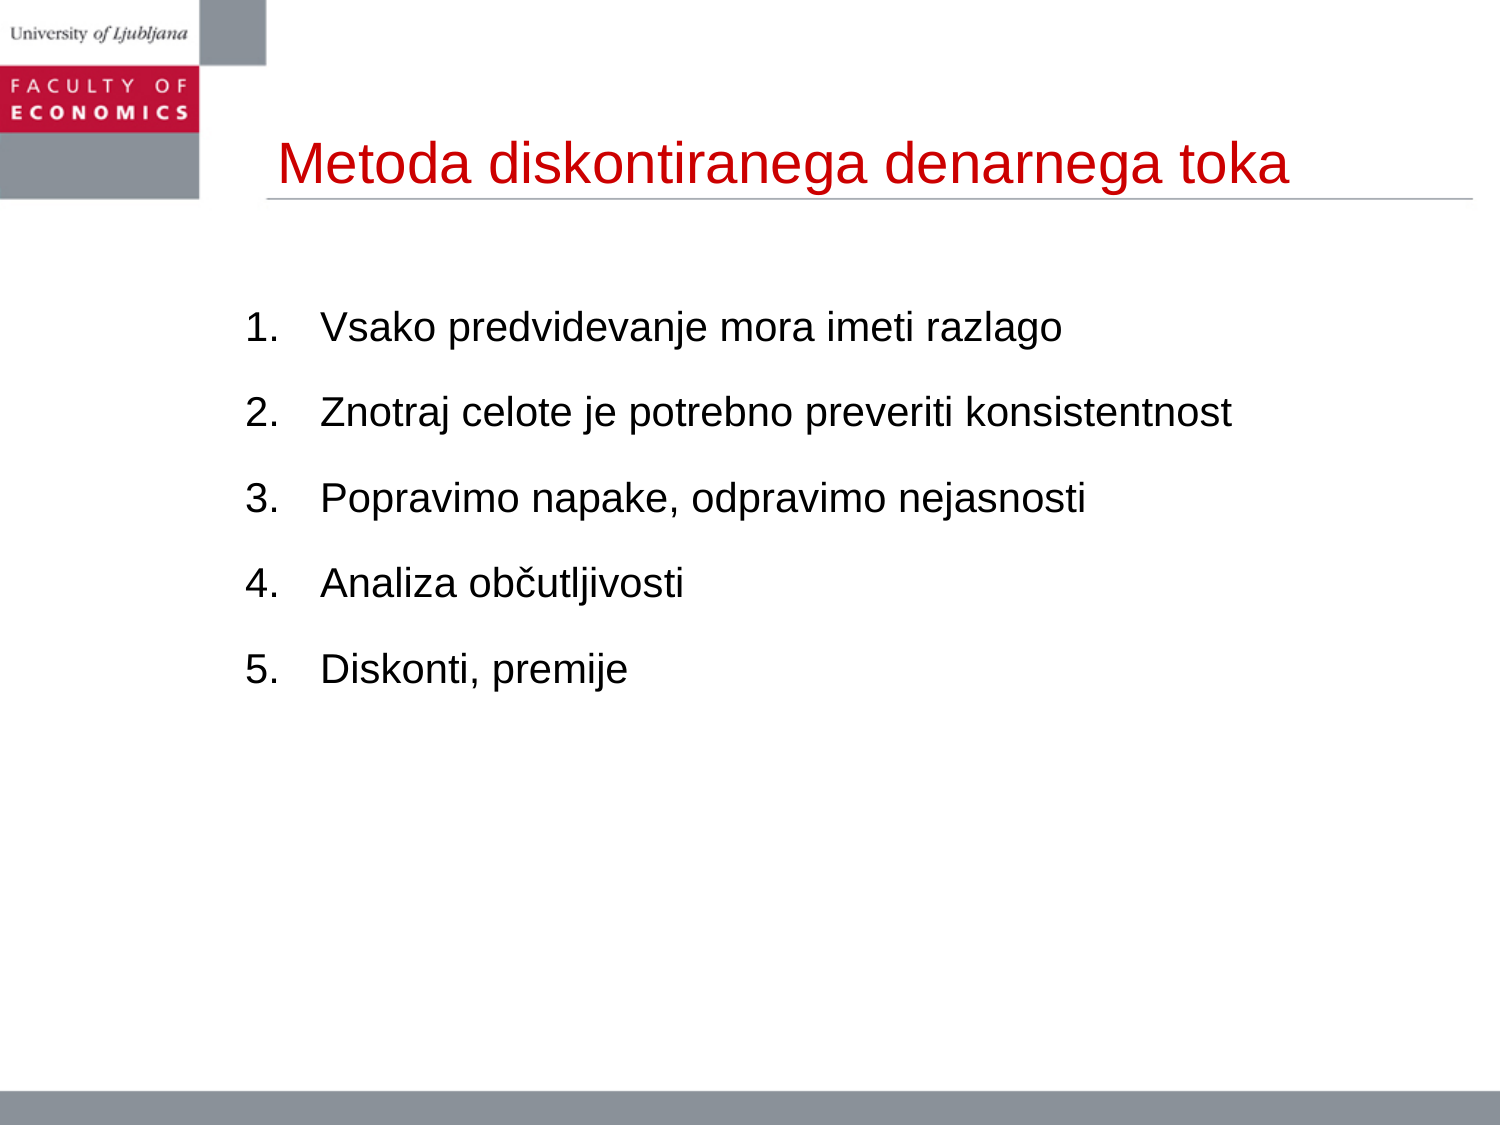

# Metoda diskontiranega denarnega toka
Vsako predvidevanje mora imeti razlago
Znotraj celote je potrebno preveriti konsistentnost
Popravimo napake, odpravimo nejasnosti
Analiza občutljivosti
Diskonti, premije